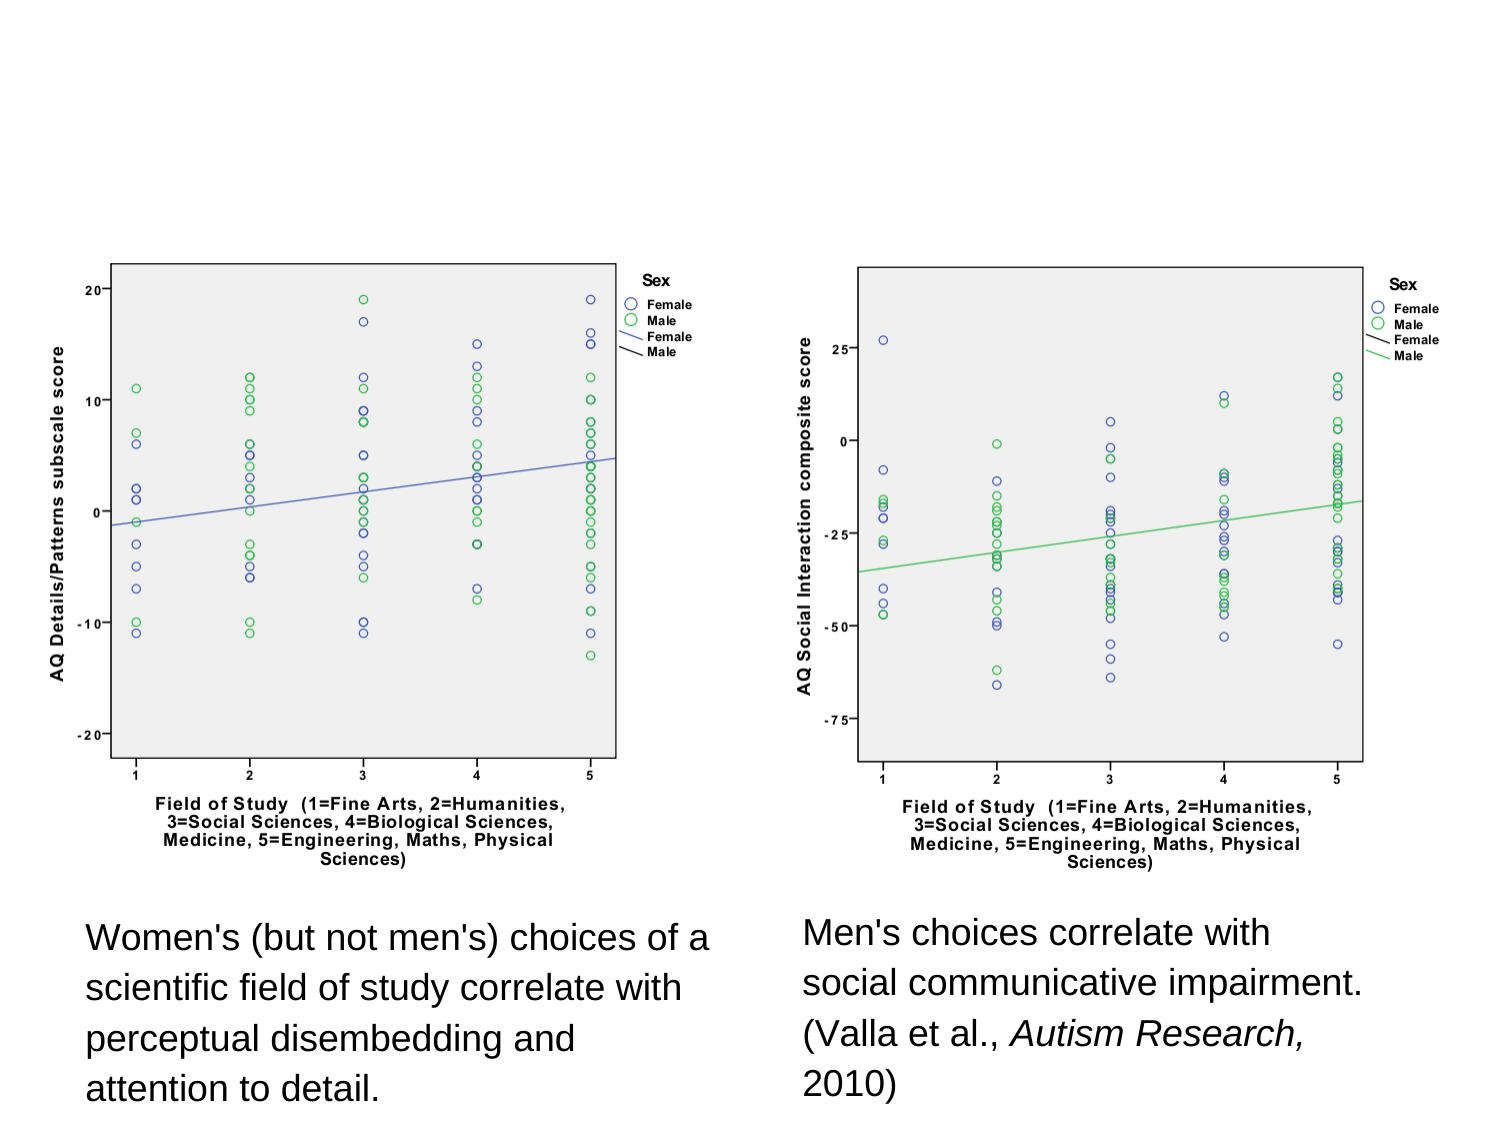

Men's choices correlate with social communicative impairment.
(Valla et al., Autism Research, 2010)
# Women's (but not men's) choices of a scientific field of study correlate with perceptual disembedding and attention to detail.